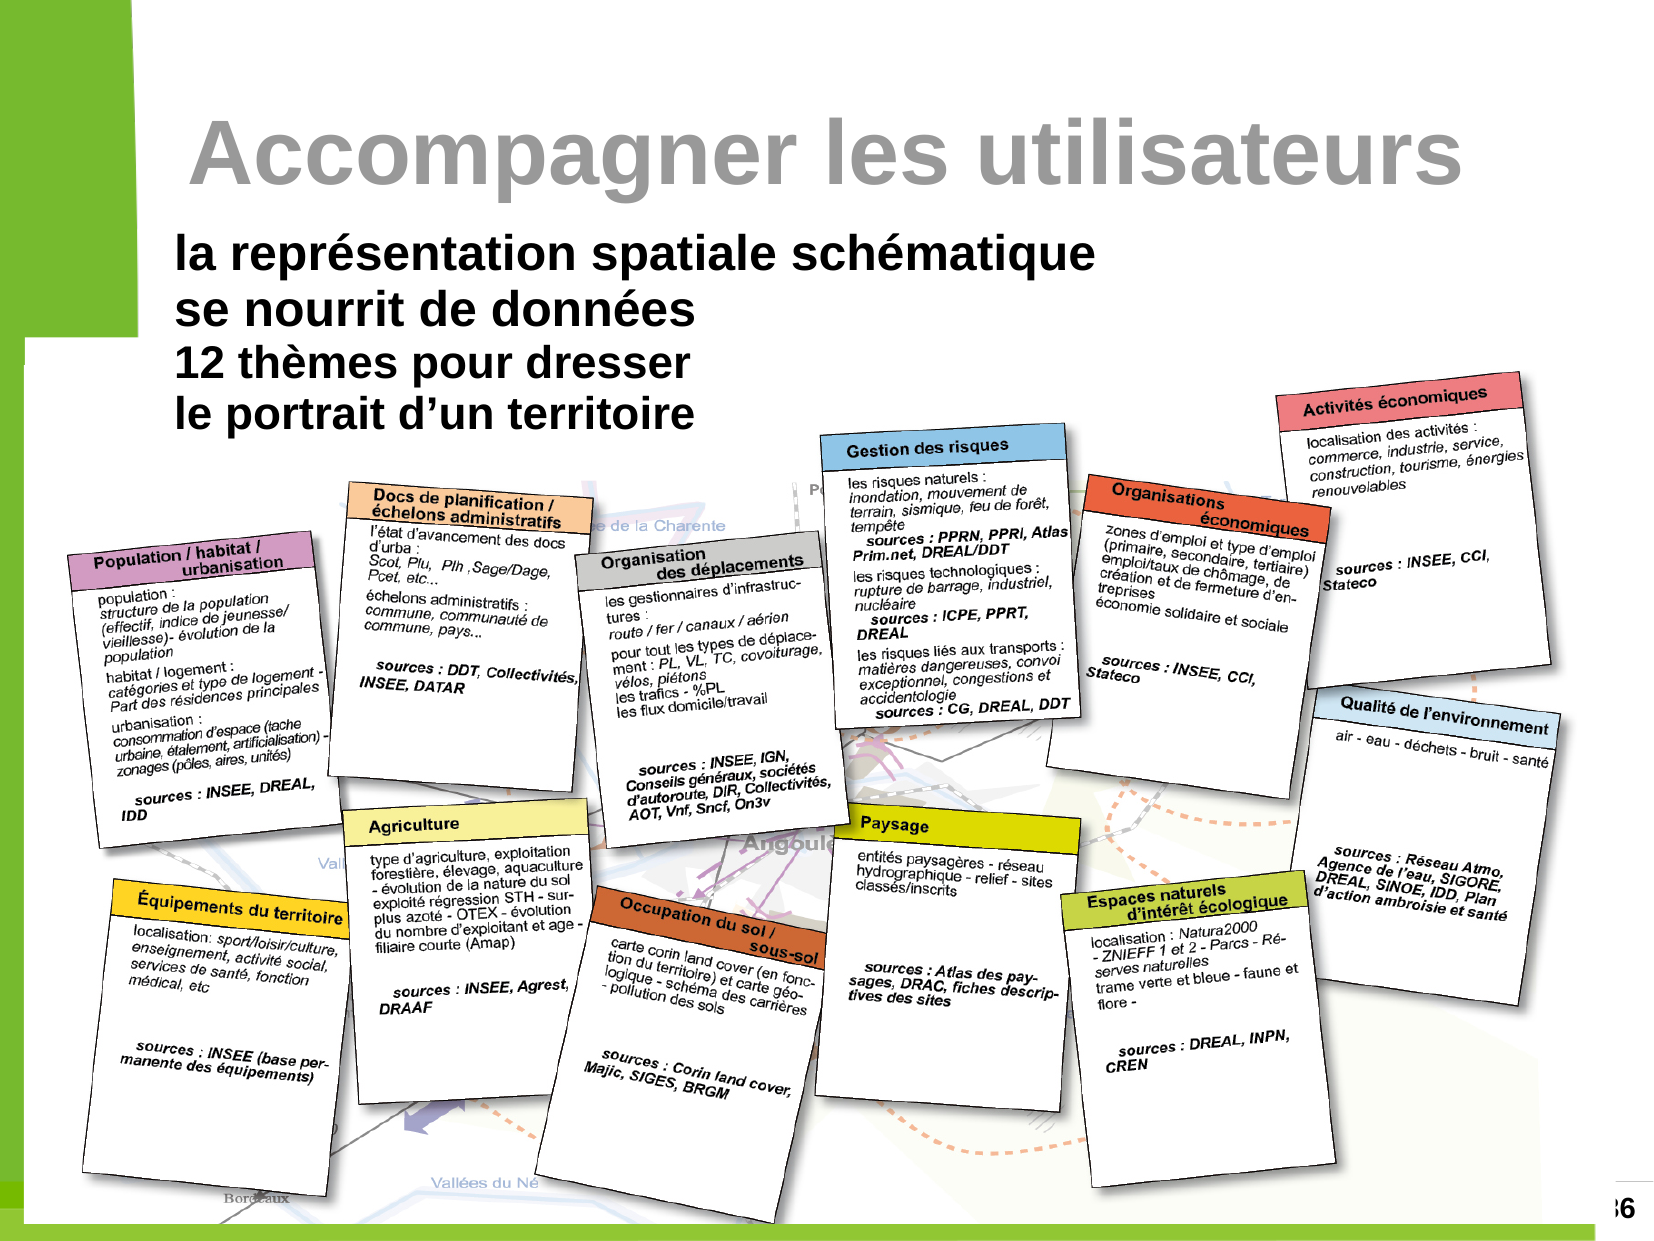

# Accompagner les utilisateurs
la représentation spatiale schématique
se nourrit de données
12 thèmes pour dresser
le portrait d’un territoire